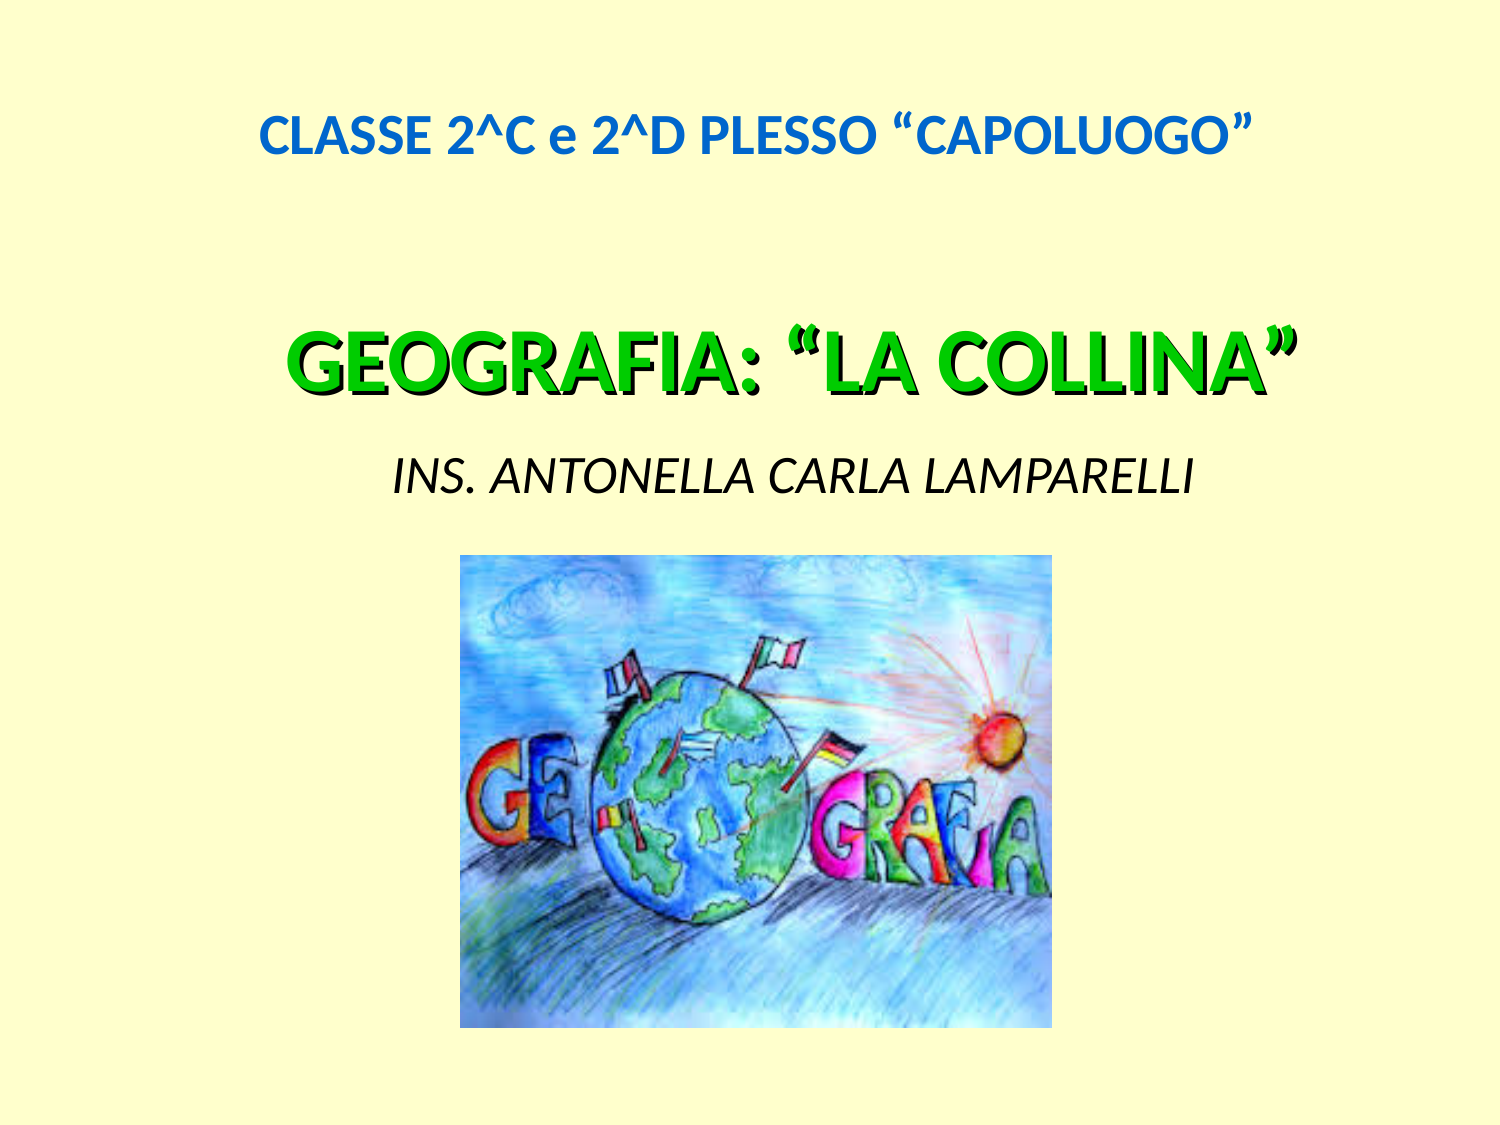

# CLASSE 2^C e 2^D PLESSO “CAPOLUOGO”
GEOGRAFIA: “LA COLLINA”
INS. ANTONELLA CARLA LAMPARELLI